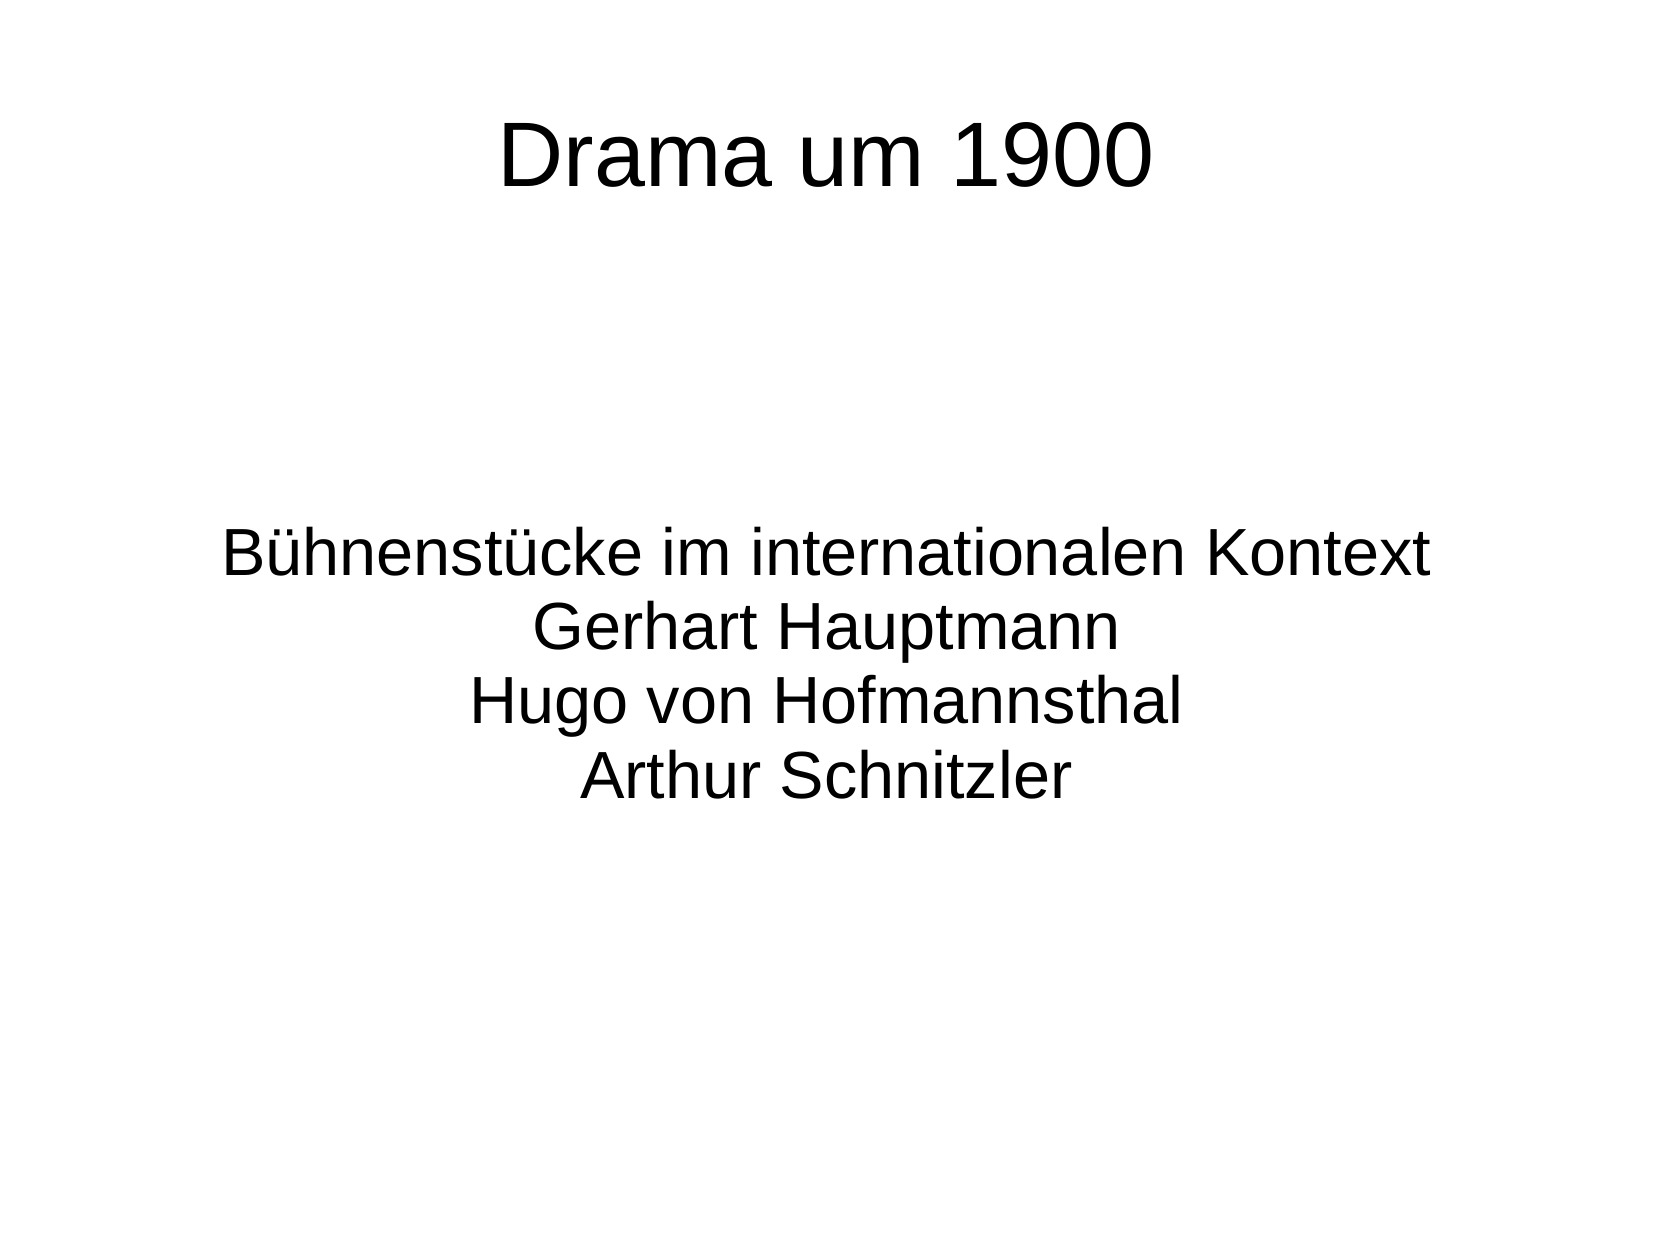

# Drama um 1900
Bühnenstücke im internationalen Kontext
Gerhart Hauptmann
Hugo von Hofmannsthal
Arthur Schnitzler